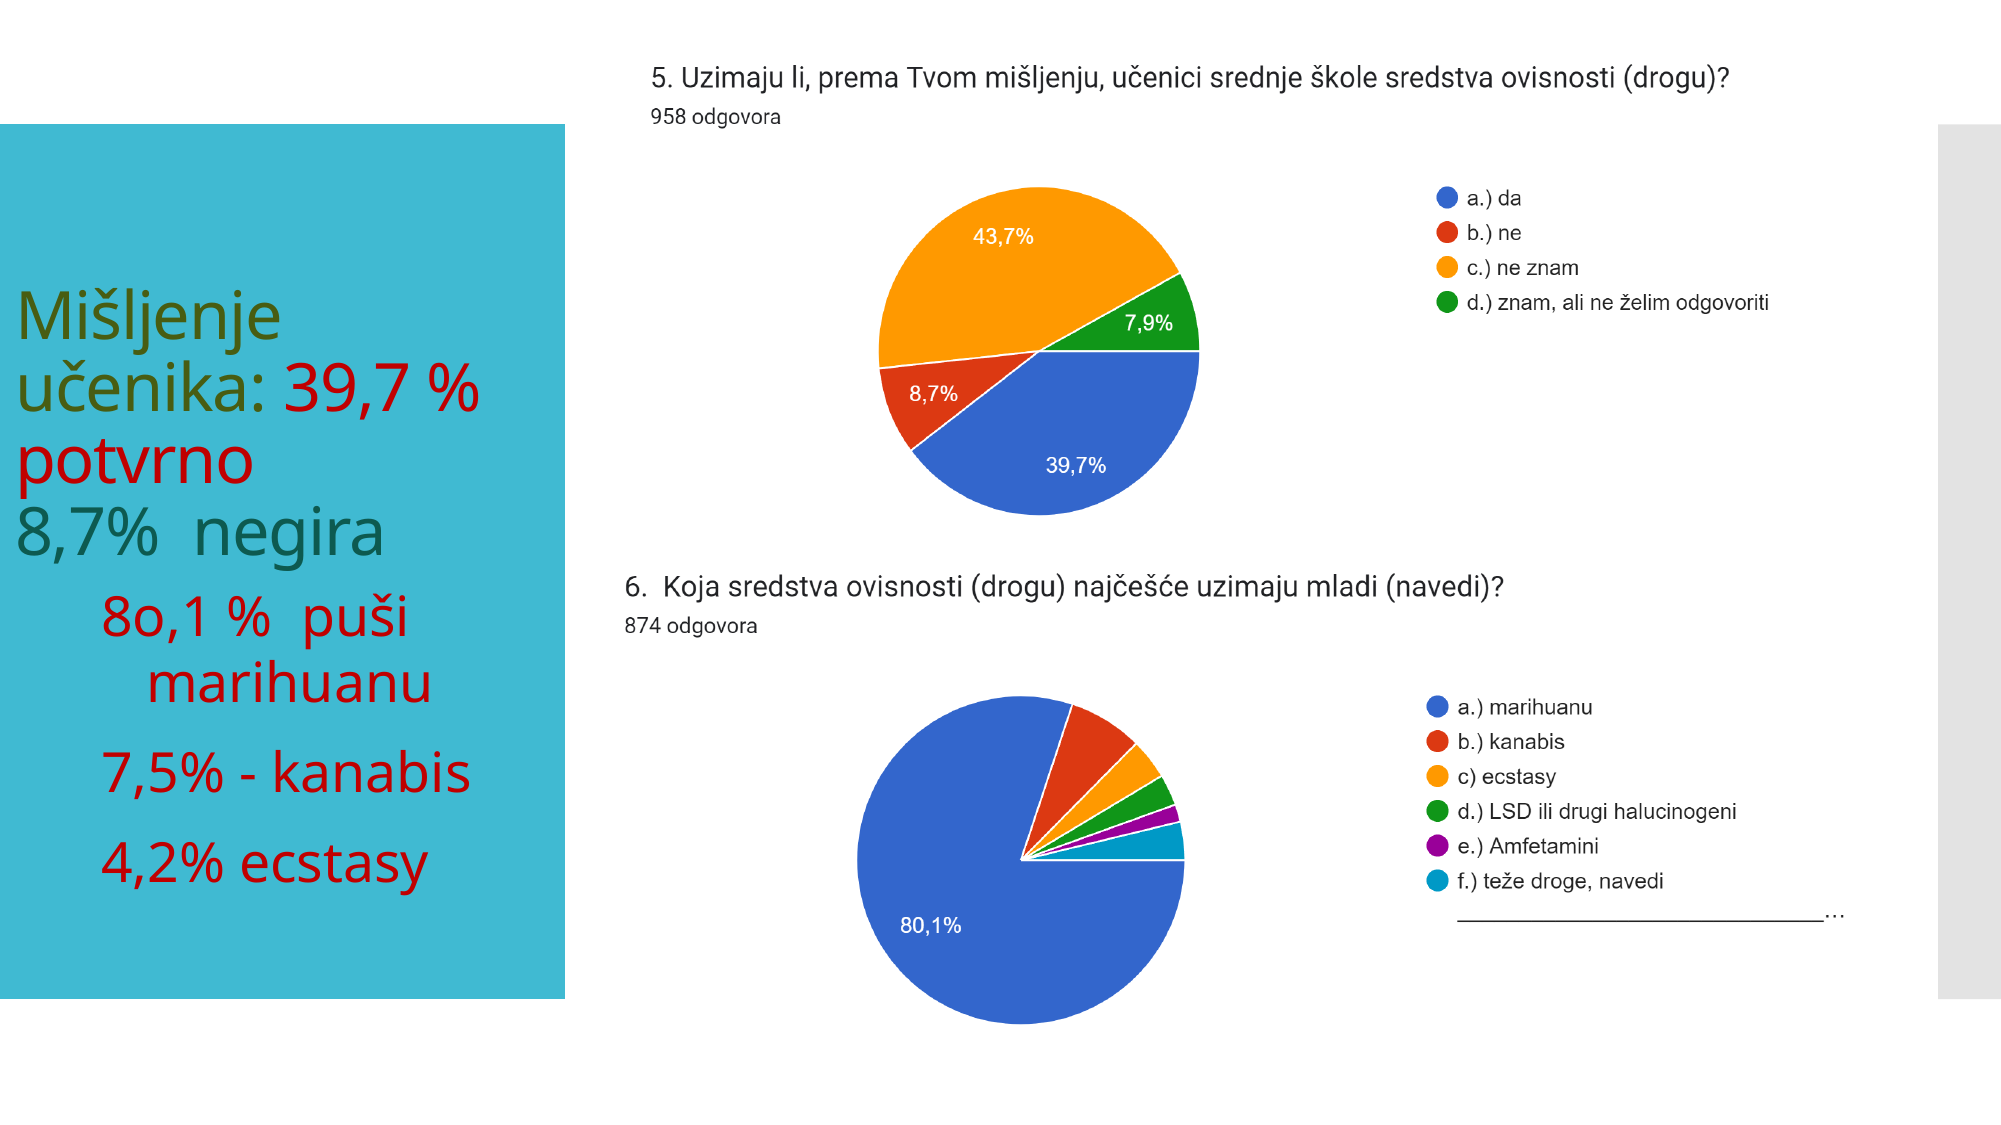

# Mišljenje učenika: 39,7 % potvrno 8,7% negira
8o,1 % puši marihuanu
7,5% - kanabis
4,2% ecstasy